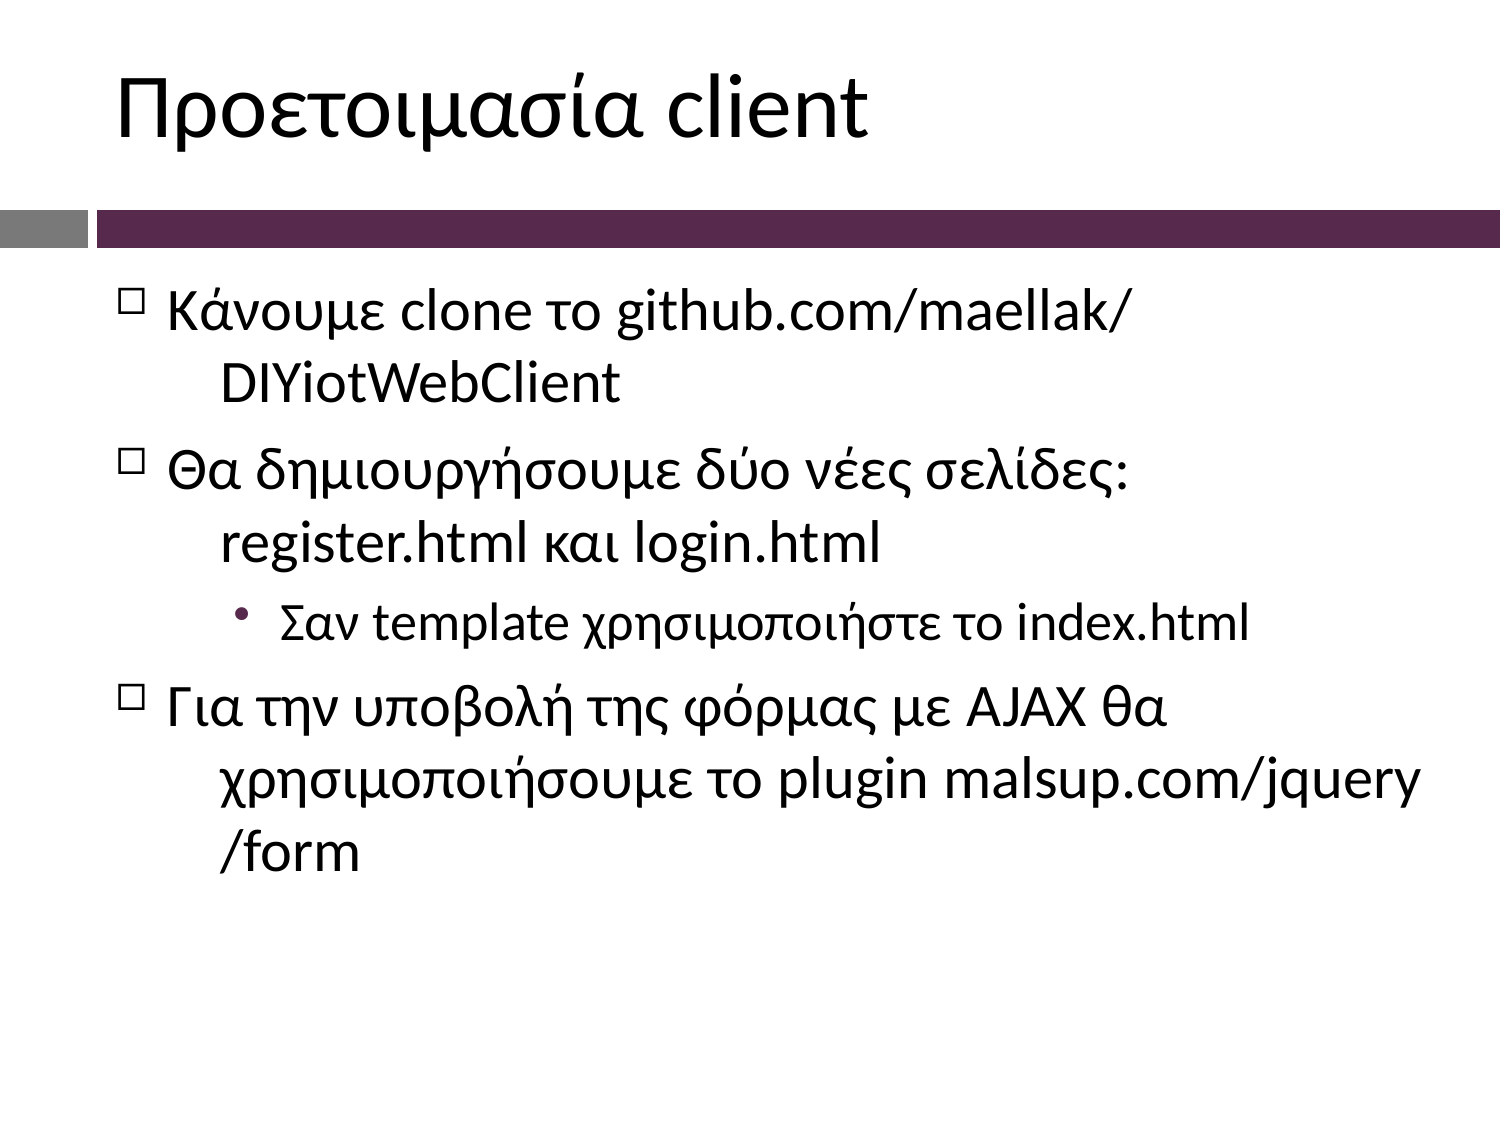

# Προετοιμασία client
Κάνουμε clone το github.com/maellak/DIYiotWebClient
Θα δημιουργήσουμε δύο νέες σελίδες: register.html και login.html
Σαν template χρησιμοποιήστε το index.html
Για την υποβολή της φόρμας με AJAX θα χρησιμοποιήσουμε το plugin malsup.com/jquery/form